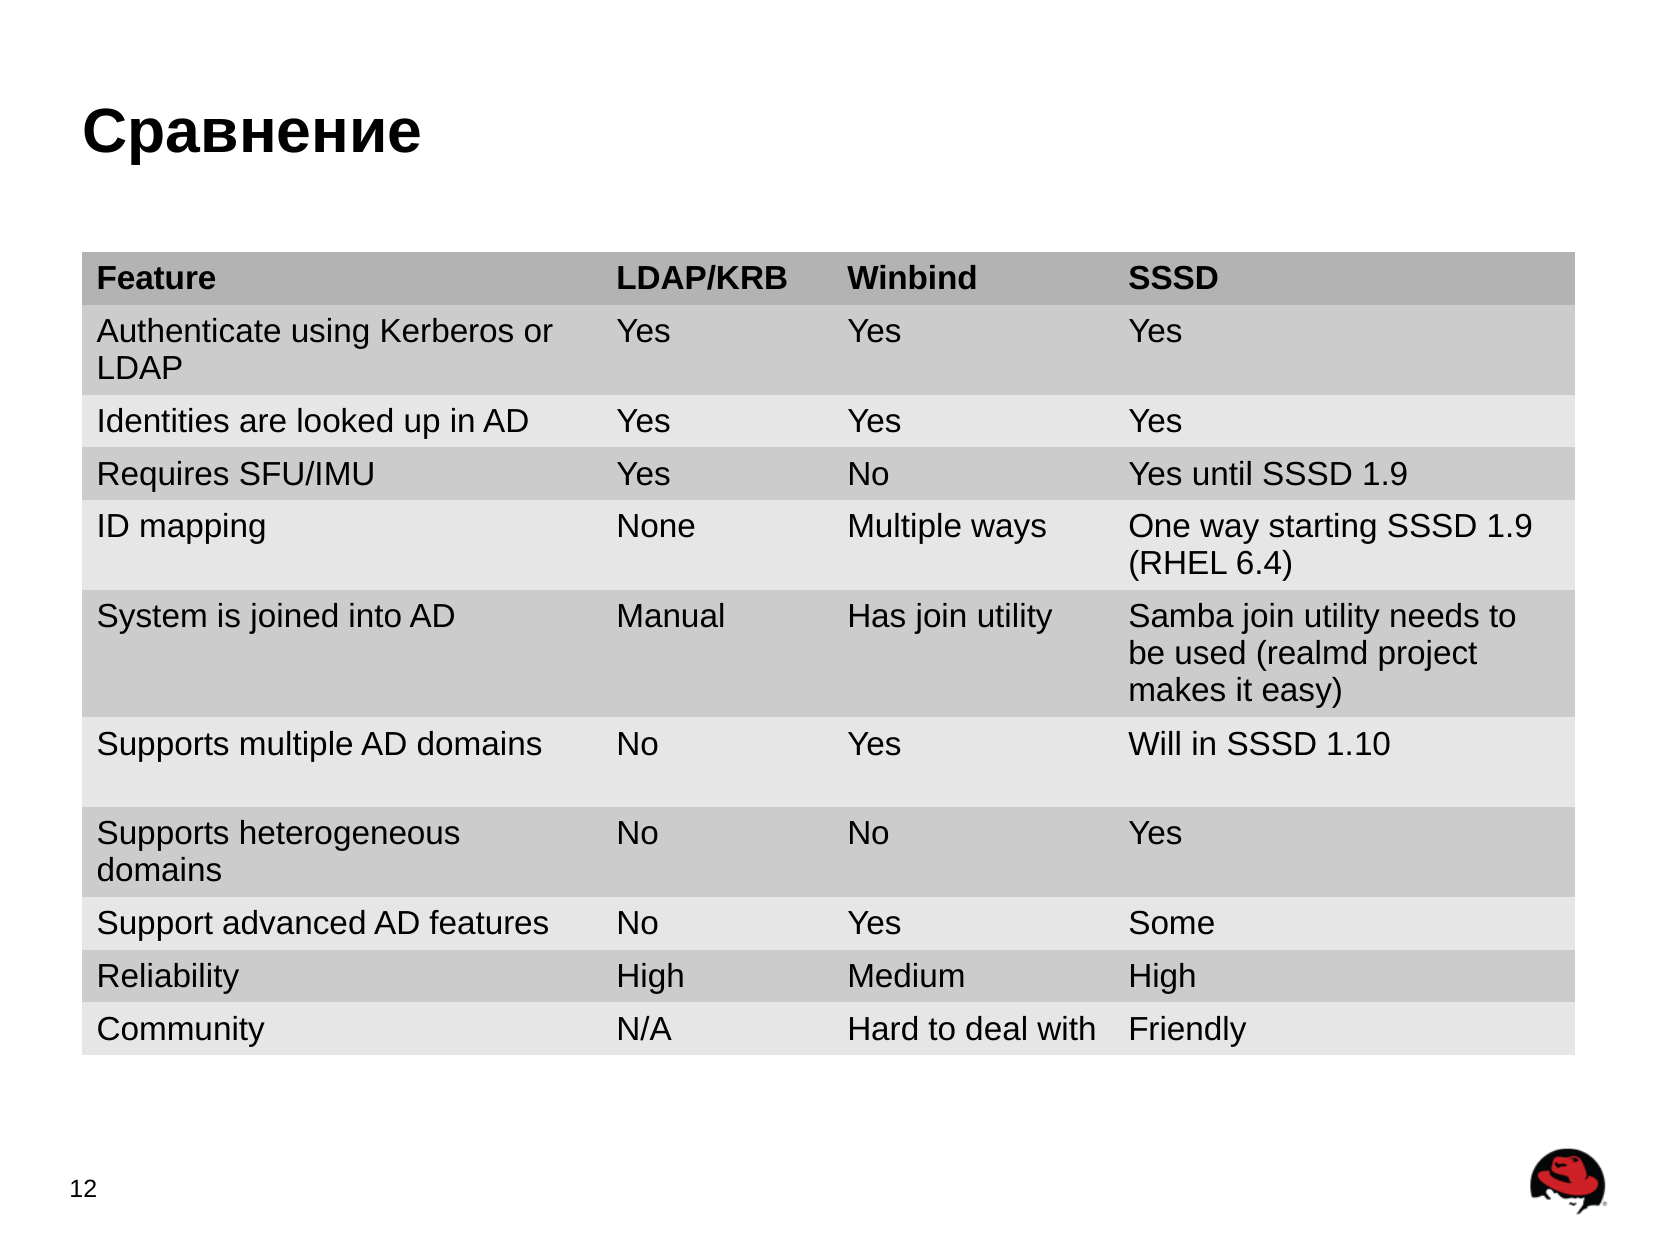

# Сравнение
| Feature | LDAP/KRB | Winbind | SSSD |
| --- | --- | --- | --- |
| Authenticate using Kerberos or LDAP | Yes | Yes | Yes |
| Identities are looked up in AD | Yes | Yes | Yes |
| Requires SFU/IMU | Yes | No | Yes until SSSD 1.9 |
| ID mapping | None | Multiple ways | One way starting SSSD 1.9 (RHEL 6.4) |
| System is joined into AD | Manual | Has join utility | Samba join utility needs to be used (realmd project makes it easy) |
| Supports multiple AD domains | No | Yes | Will in SSSD 1.10 |
| Supports heterogeneous domains | No | No | Yes |
| Support advanced AD features | No | Yes | Some |
| Reliability | High | Medium | High |
| Community | N/A | Hard to deal with | Friendly |